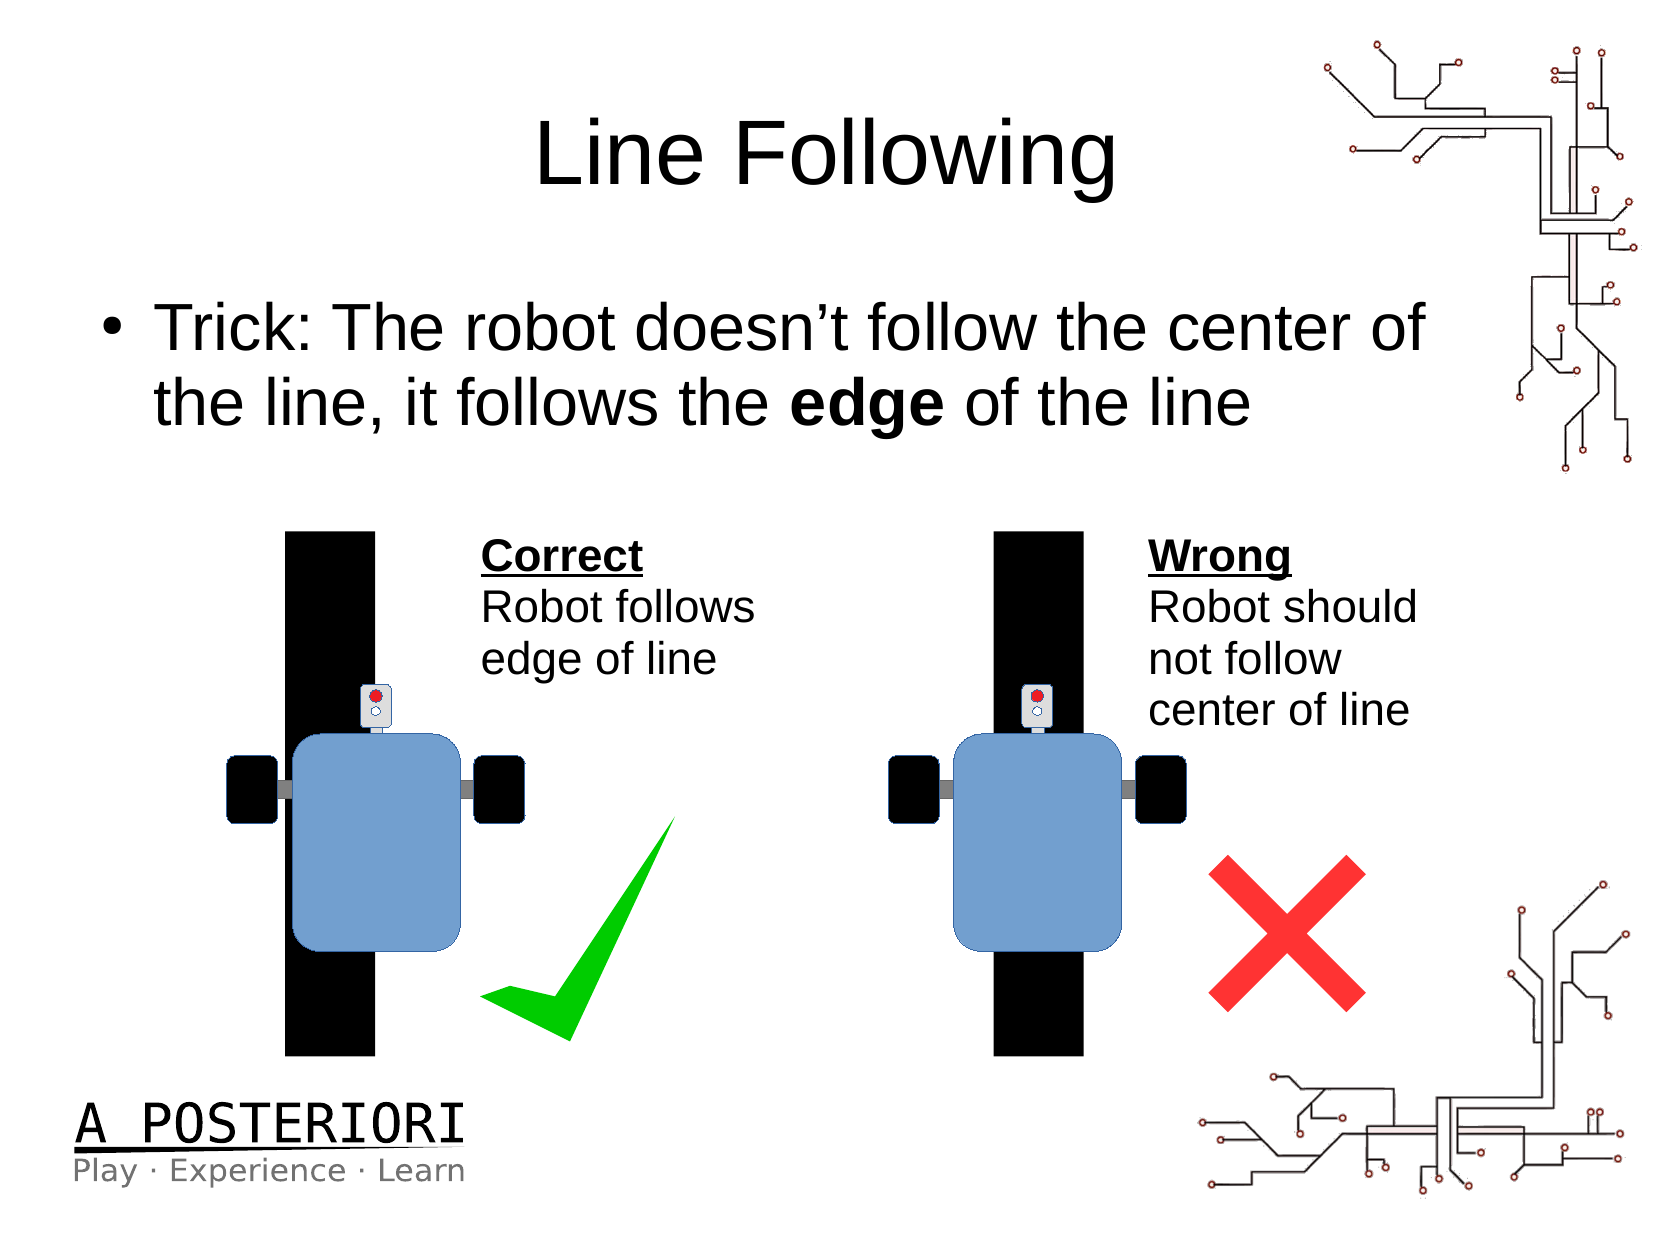

# Line Following
Trick: The robot doesn’t follow the center of the line, it follows the edge of the line
Correct
Robot follows edge of line
Wrong
Robot should not follow center of line